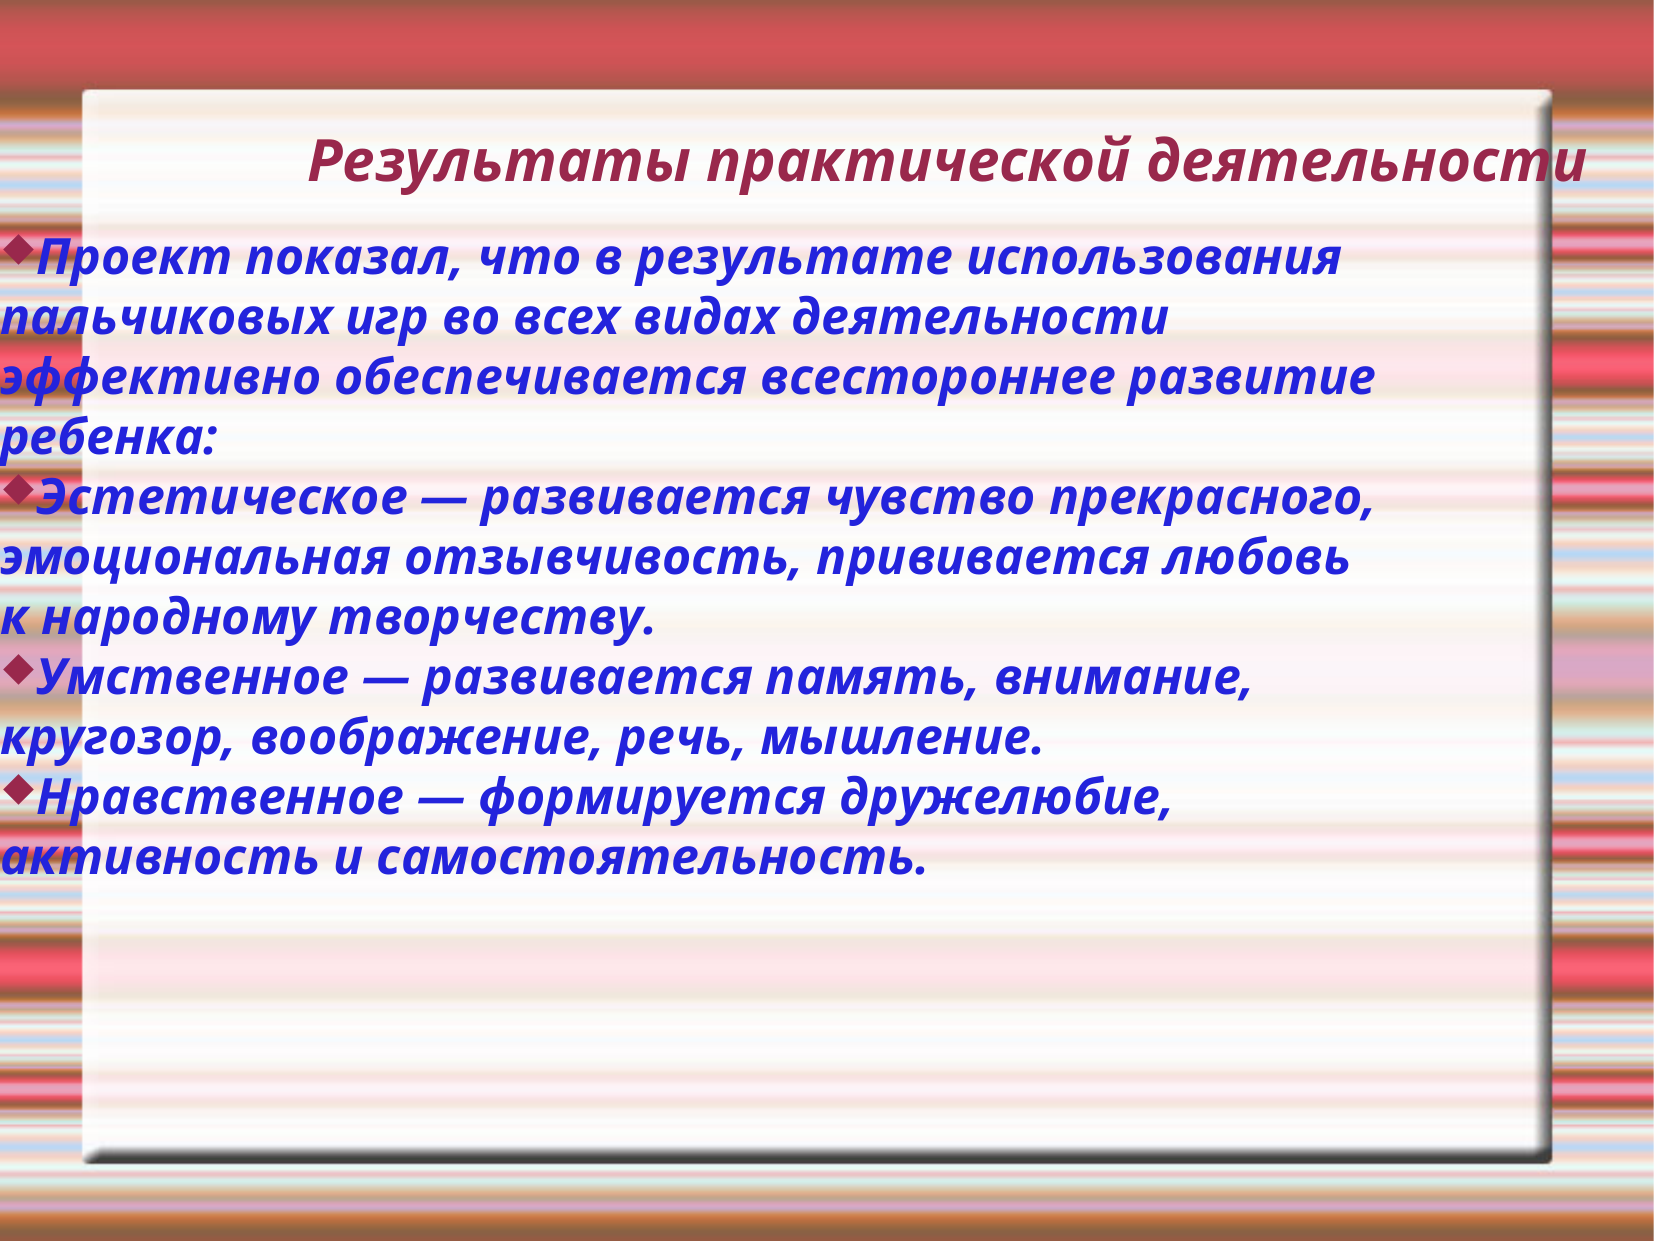

# Результаты практической деятельности
Проект показал, что в результате использования пальчиковых игр во всех видах деятельности эффективно обеспечивается всестороннее развитие ребенка:
Эстетическое — развивается чувство прекрасного, эмоциональная отзывчивость, прививается любовь к народному творчеству.
Умственное — развивается память, внимание, кругозор, воображение, речь, мышление.
Нравственное — формируется дружелюбие, активность и самостоятельность.